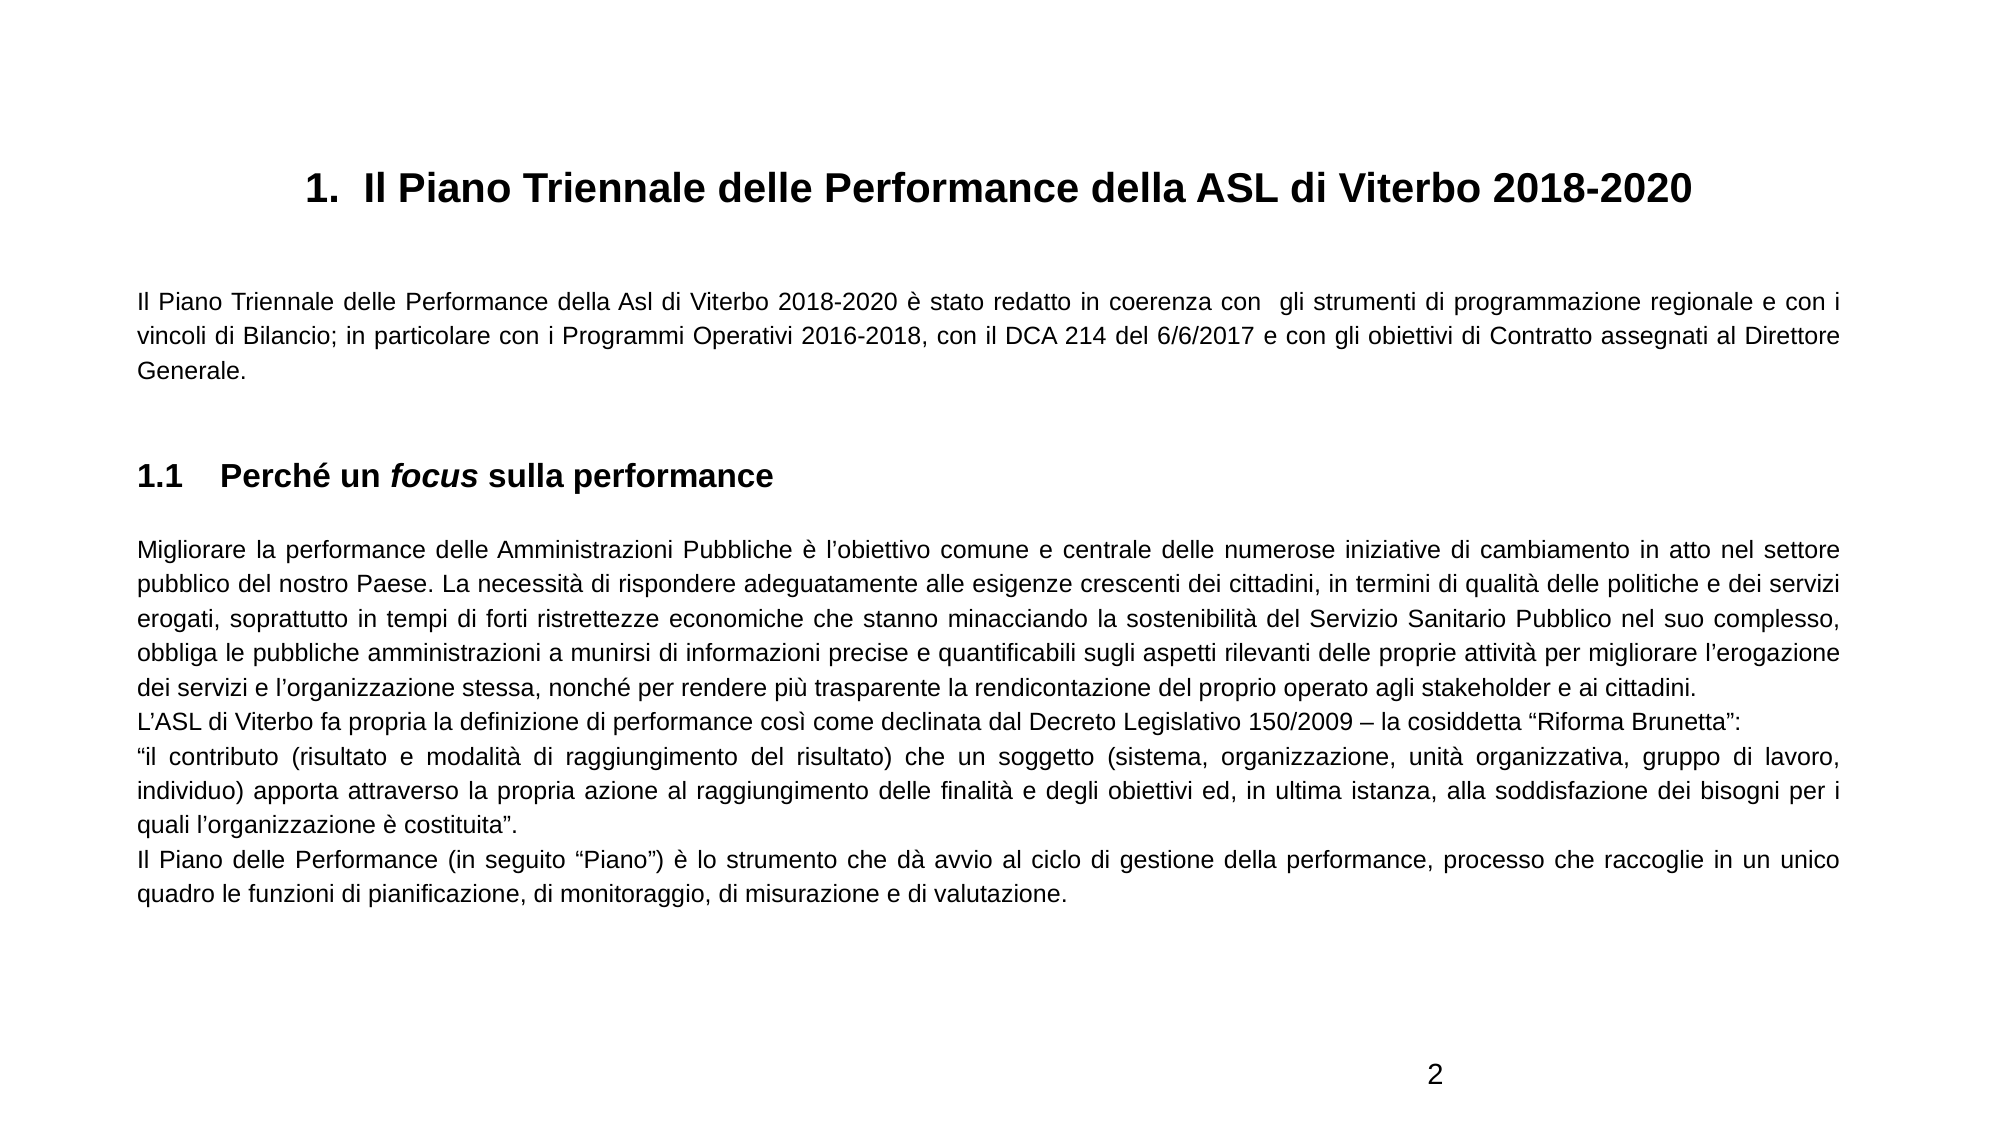

Il Piano Triennale delle Performance della ASL di Viterbo 2018-2020
Il Piano Triennale delle Performance della Asl di Viterbo 2018-2020 è stato redatto in coerenza con gli strumenti di programmazione regionale e con i vincoli di Bilancio; in particolare con i Programmi Operativi 2016-2018, con il DCA 214 del 6/6/2017 e con gli obiettivi di Contratto assegnati al Direttore Generale.
1.1 Perché un focus sulla performance
Migliorare la performance delle Amministrazioni Pubbliche è l’obiettivo comune e centrale delle numerose iniziative di cambiamento in atto nel settore pubblico del nostro Paese. La necessità di rispondere adeguatamente alle esigenze crescenti dei cittadini, in termini di qualità delle politiche e dei servizi erogati, soprattutto in tempi di forti ristrettezze economiche che stanno minacciando la sostenibilità del Servizio Sanitario Pubblico nel suo complesso, obbliga le pubbliche amministrazioni a munirsi di informazioni precise e quantificabili sugli aspetti rilevanti delle proprie attività per migliorare l’erogazione dei servizi e l’organizzazione stessa, nonché per rendere più trasparente la rendicontazione del proprio operato agli stakeholder e ai cittadini.
L’ASL di Viterbo fa propria la definizione di performance così come declinata dal Decreto Legislativo 150/2009 – la cosiddetta “Riforma Brunetta”:
“il contributo (risultato e modalità di raggiungimento del risultato) che un soggetto (sistema, organizzazione, unità organizzativa, gruppo di lavoro, individuo) apporta attraverso la propria azione al raggiungimento delle finalità e degli obiettivi ed, in ultima istanza, alla soddisfazione dei bisogni per i quali l’organizzazione è costituita”.
Il Piano delle Performance (in seguito “Piano”) è lo strumento che dà avvio al ciclo di gestione della performance, processo che raccoglie in un unico quadro le funzioni di pianificazione, di monitoraggio, di misurazione e di valutazione.